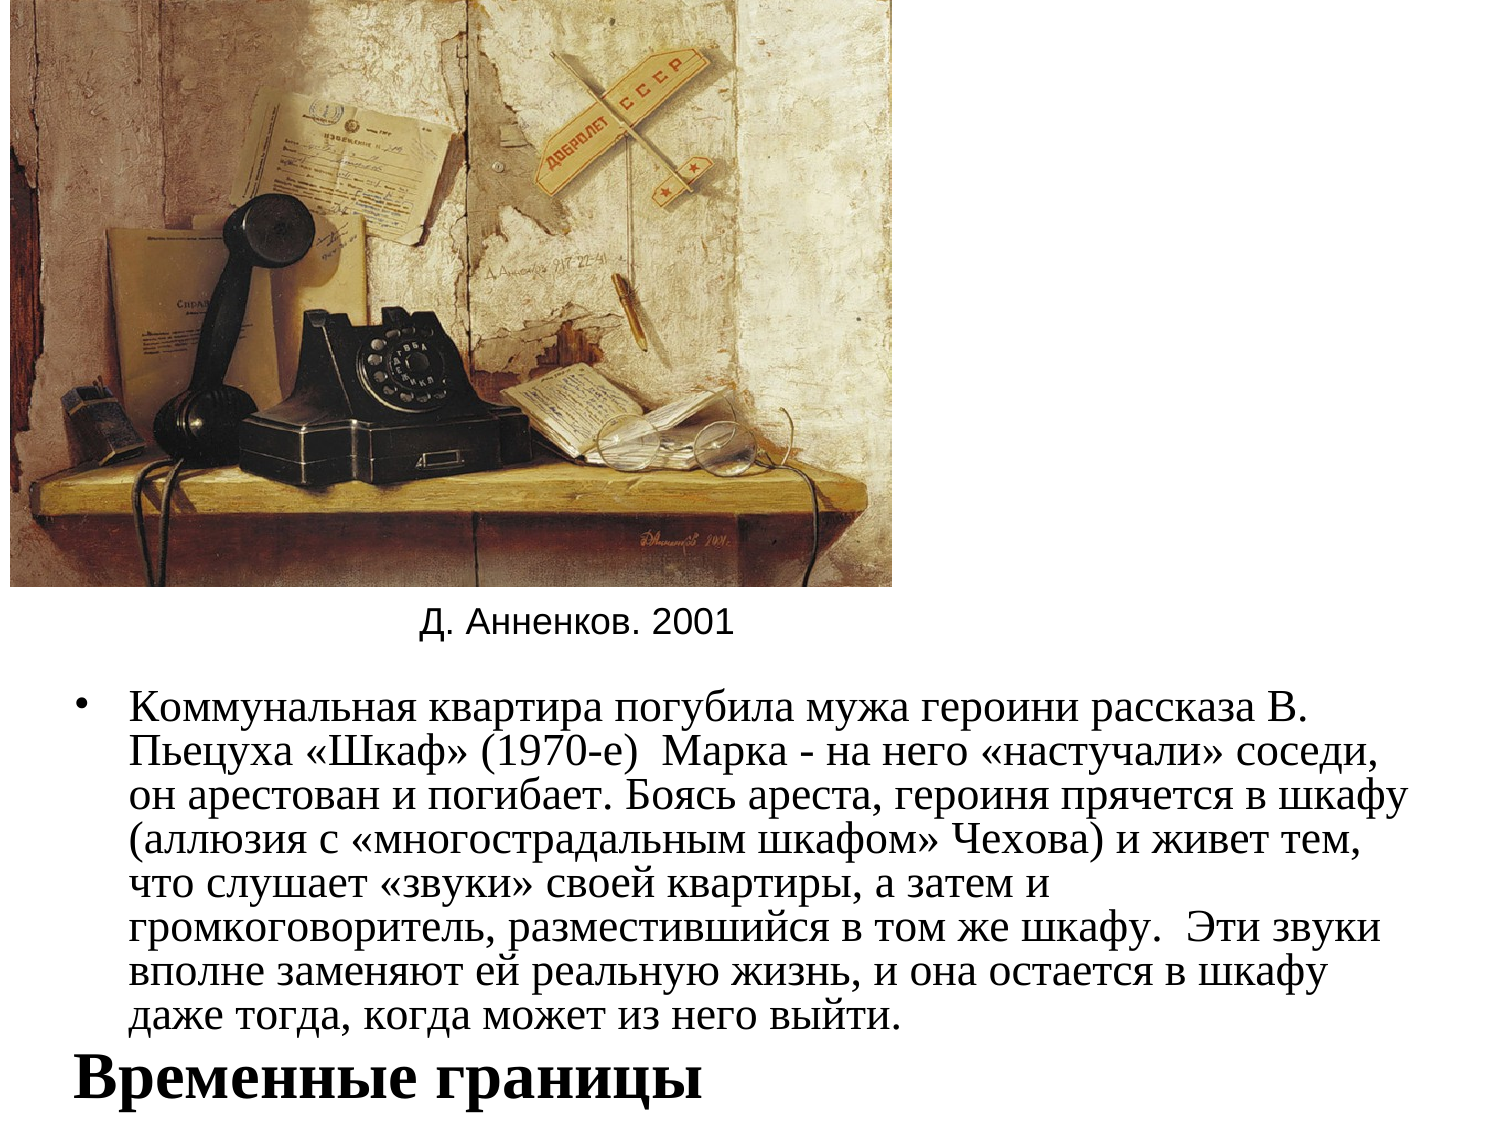

#
Д. Анненков. 2001
Коммунальная квартира погубила мужа героини рассказа В. Пьецуха «Шкаф» (1970-е) Марка - на него «настучали» соседи, он арестован и погибает. Боясь ареста, героиня прячется в шкафу (аллюзия с «многострадальным шкафом» Чехова) и живет тем, что слушает «звуки» своей квартиры, а затем и громкоговоритель, разместившийся в том же шкафу. Эти звуки вполне заменяют ей реальную жизнь, и она остается в шкафу даже тогда, когда может из него выйти.
Временные границы